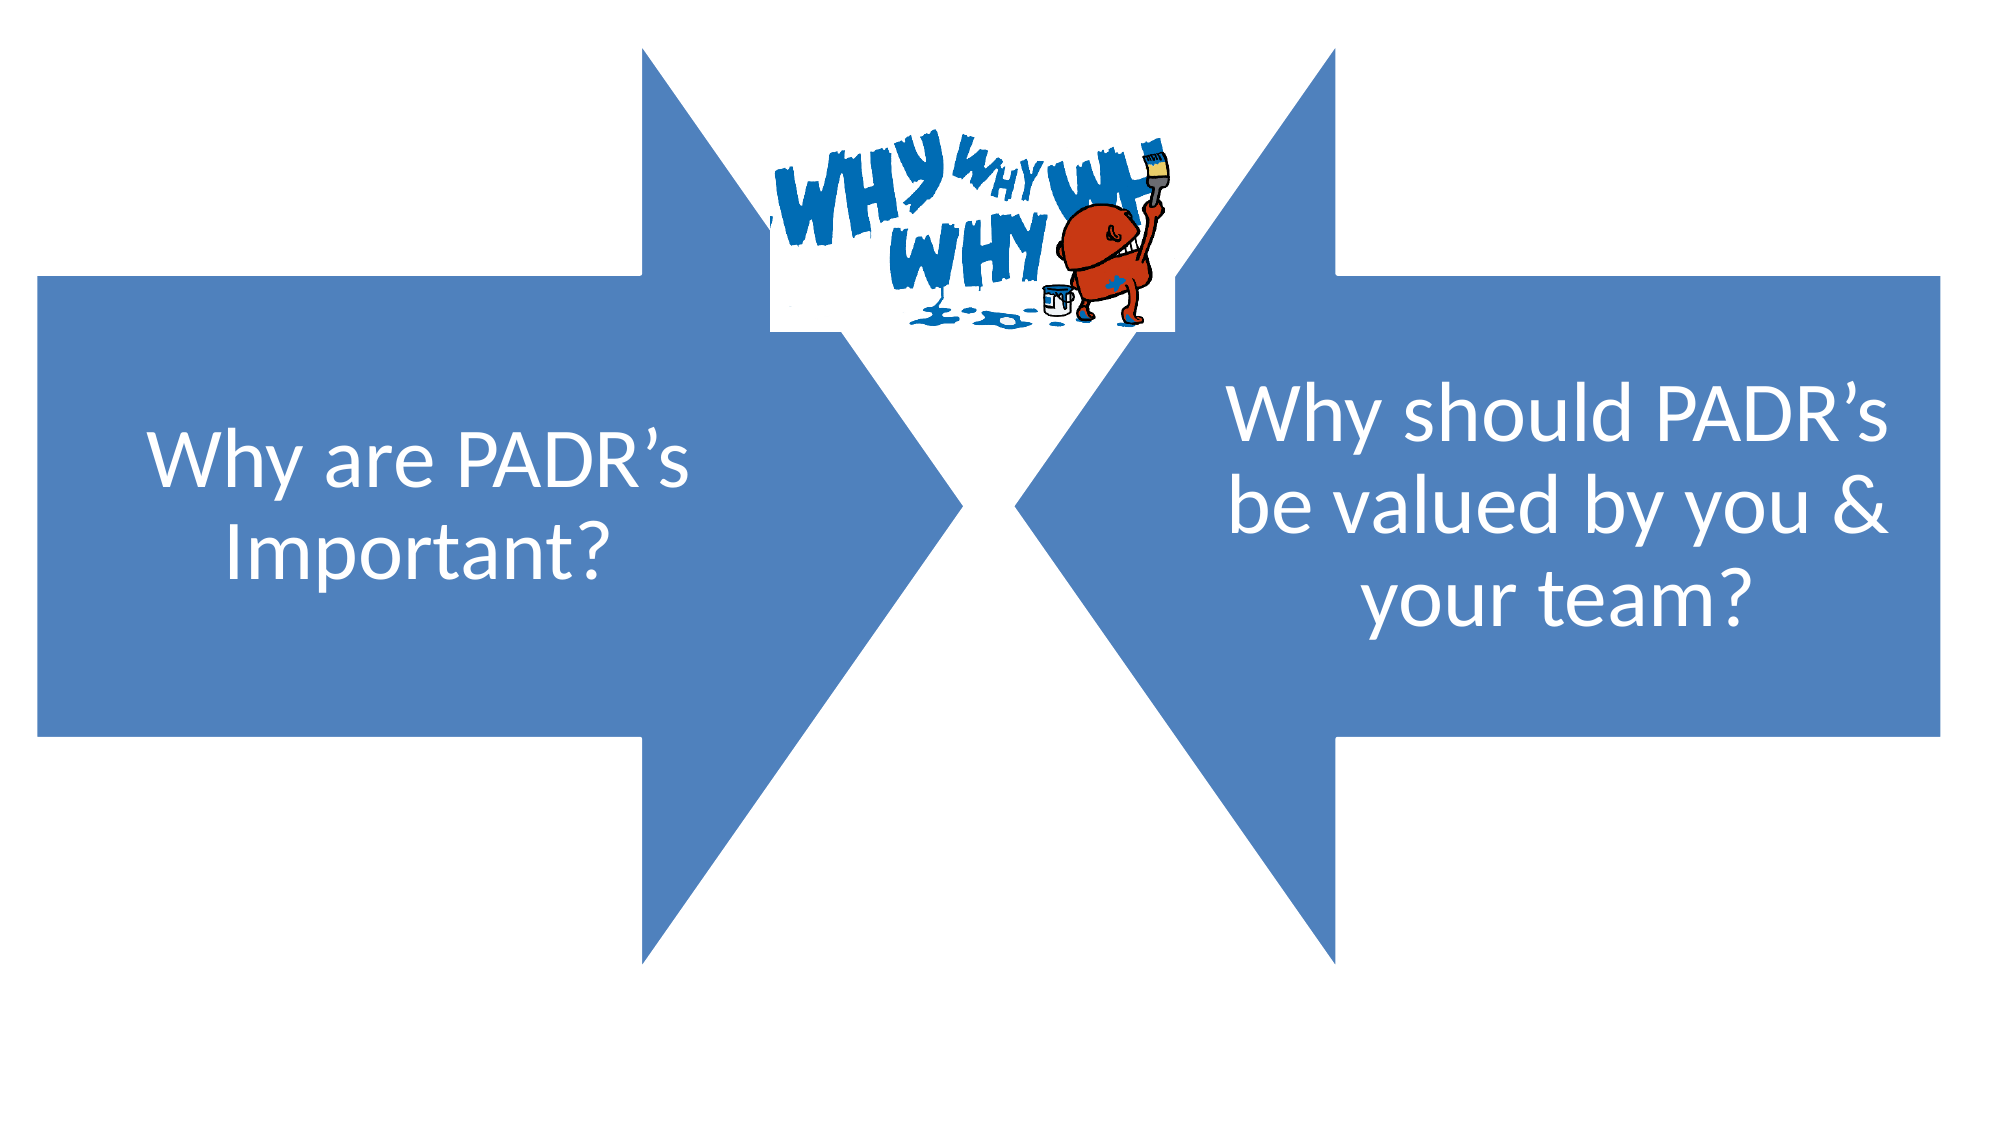

Why are PADR’s Important?
Why should PADR’s be valued by you & your team?